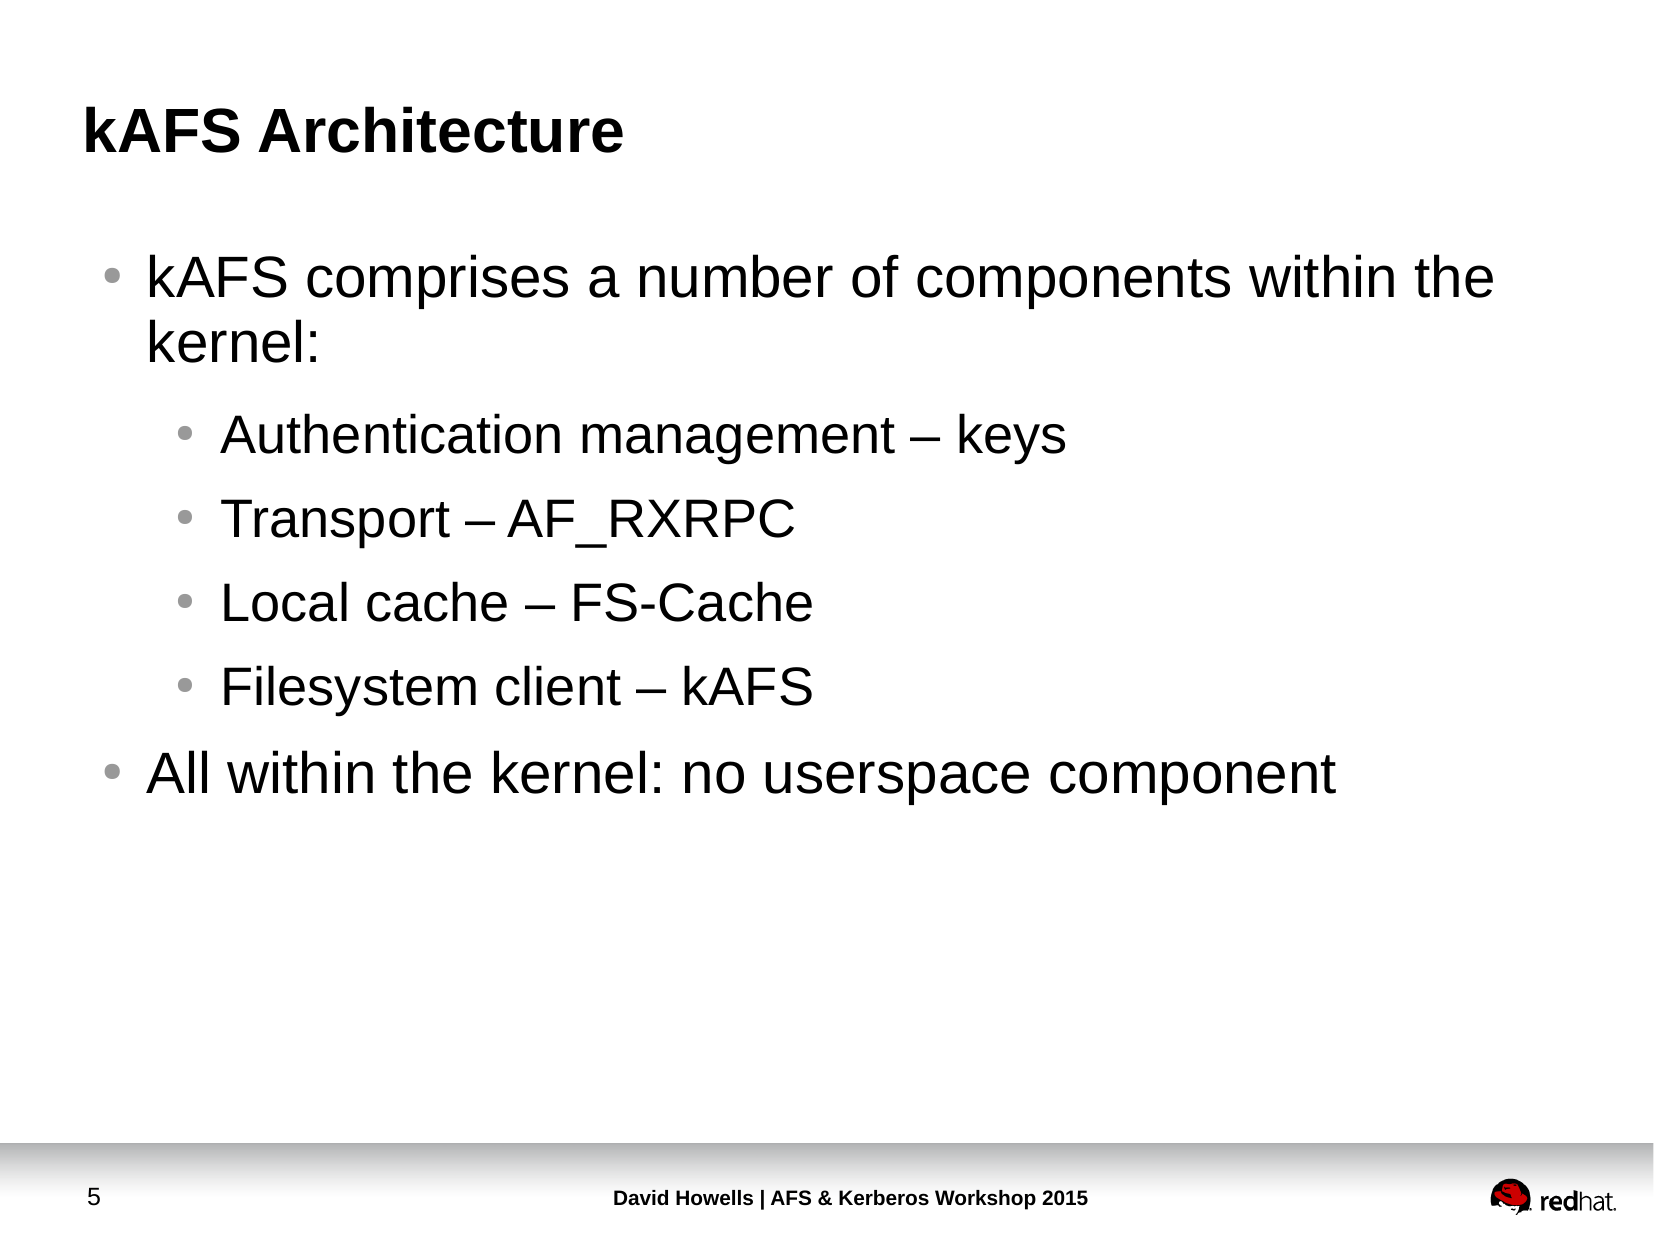

# kAFS Architecture
kAFS comprises a number of components within the kernel:
Authentication management – keys
Transport – AF_RXRPC
Local cache – FS-Cache
Filesystem client – kAFS
All within the kernel: no userspace component